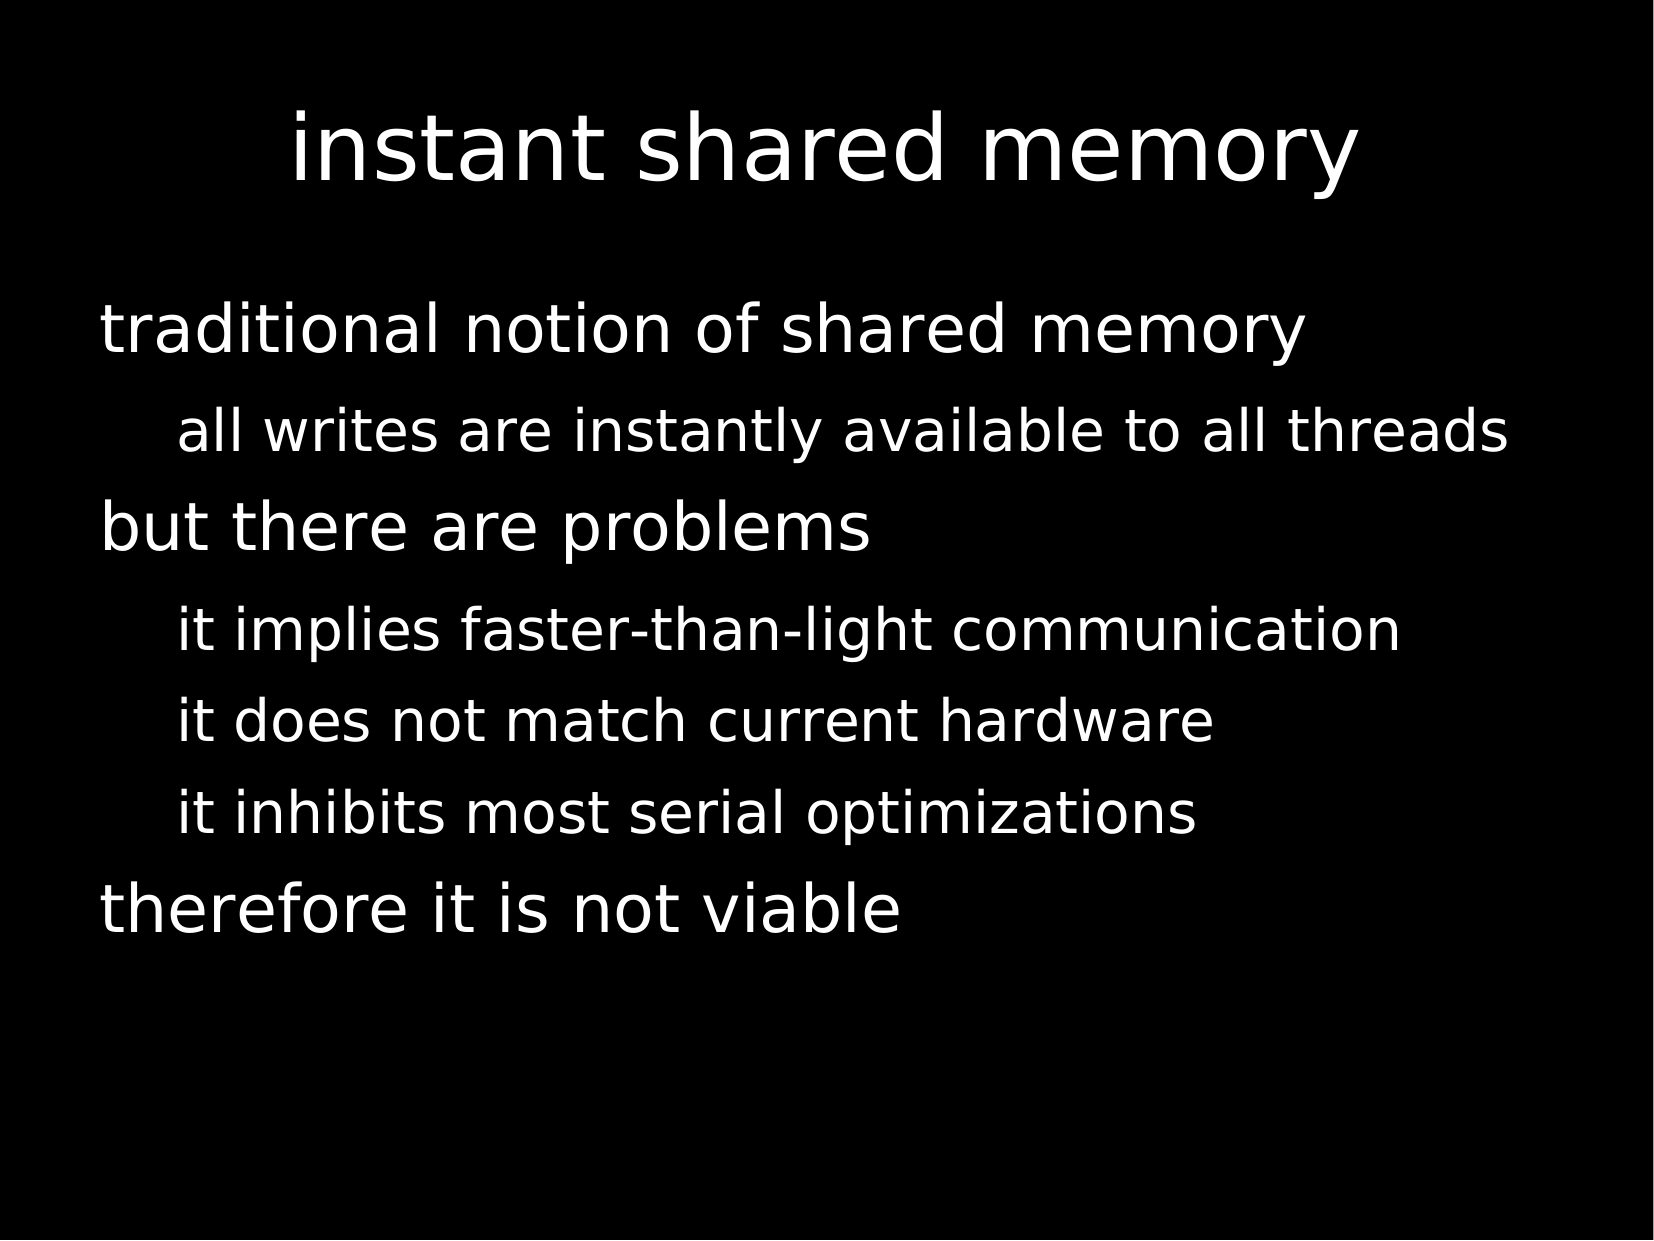

# instant shared memory
traditional notion of shared memory
all writes are instantly available to all threads
but there are problems
it implies faster-than-light communication
it does not match current hardware
it inhibits most serial optimizations
therefore it is not viable